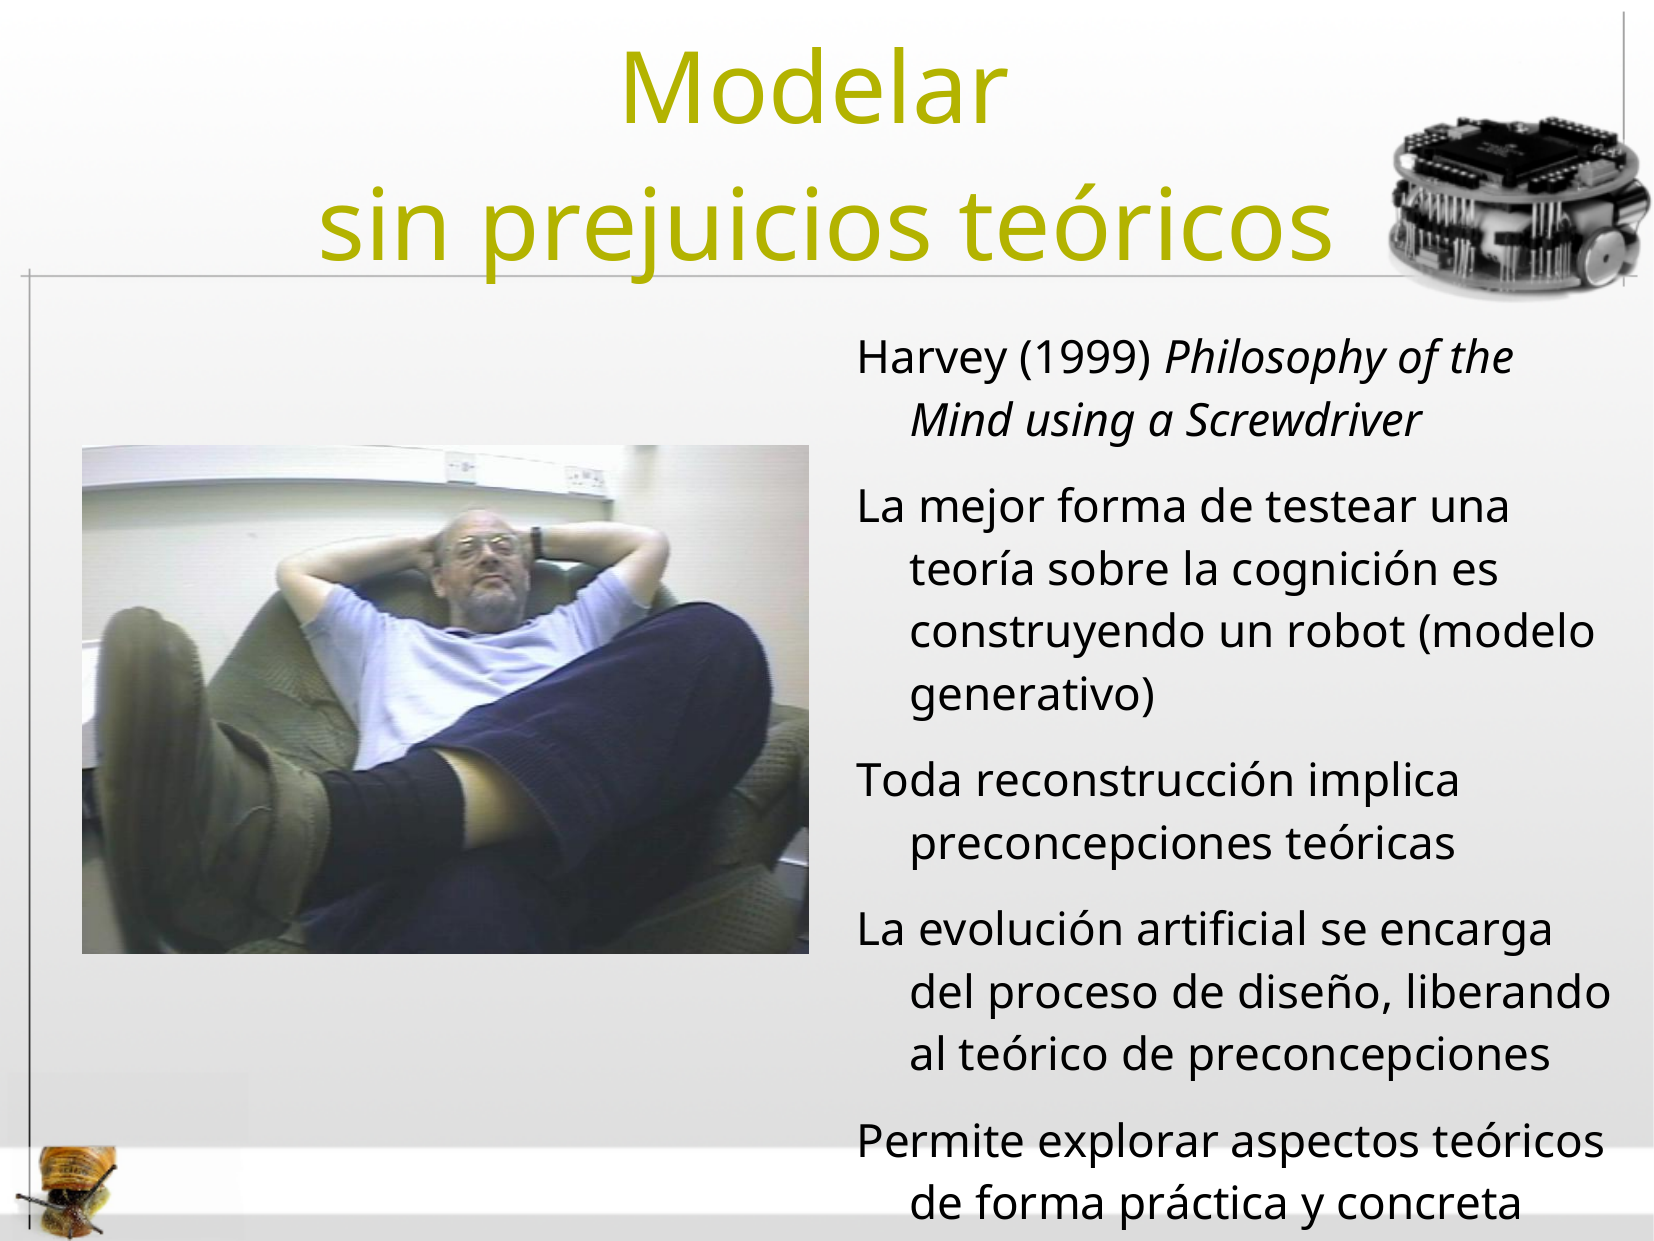

# Modelar sin prejuicios teóricos
Harvey (1999) Philosophy of the Mind using a Screwdriver
La mejor forma de testear una teoría sobre la cognición es construyendo un robot (modelo generativo)
Toda reconstrucción implica preconcepciones teóricas
La evolución artificial se encarga del proceso de diseño, liberando al teórico de preconcepciones
Permite explorar aspectos teóricos de forma práctica y concreta